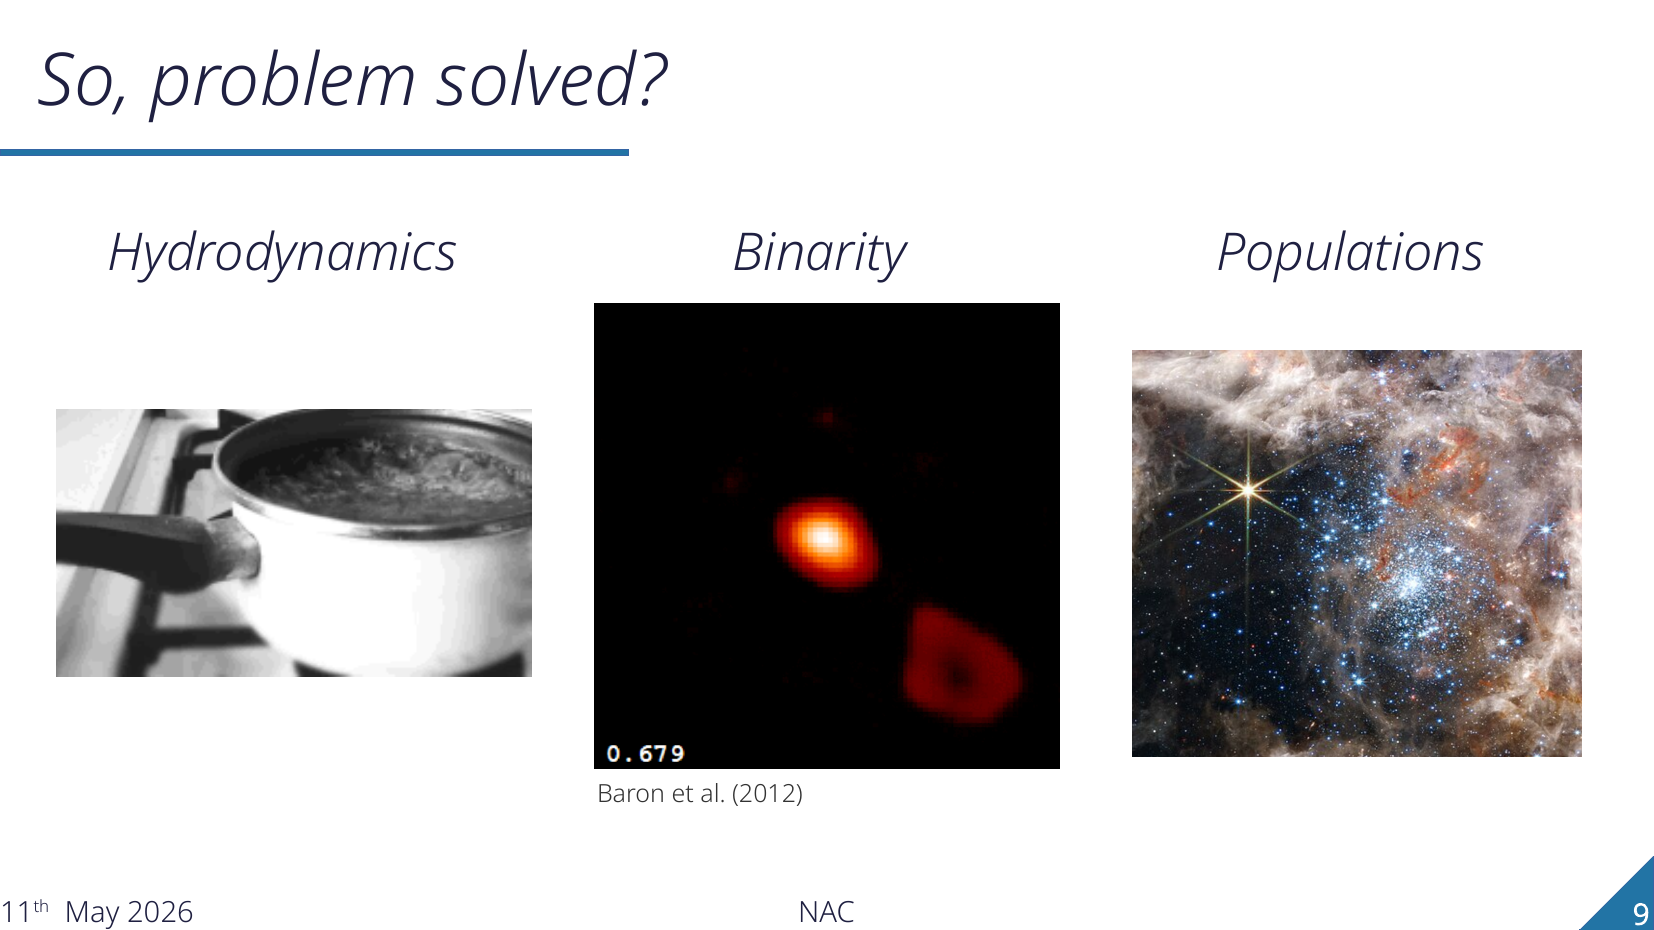

# So, problem solved?
Hydrodynamics
Binarity
Populations
Baron et al. (2012)
9